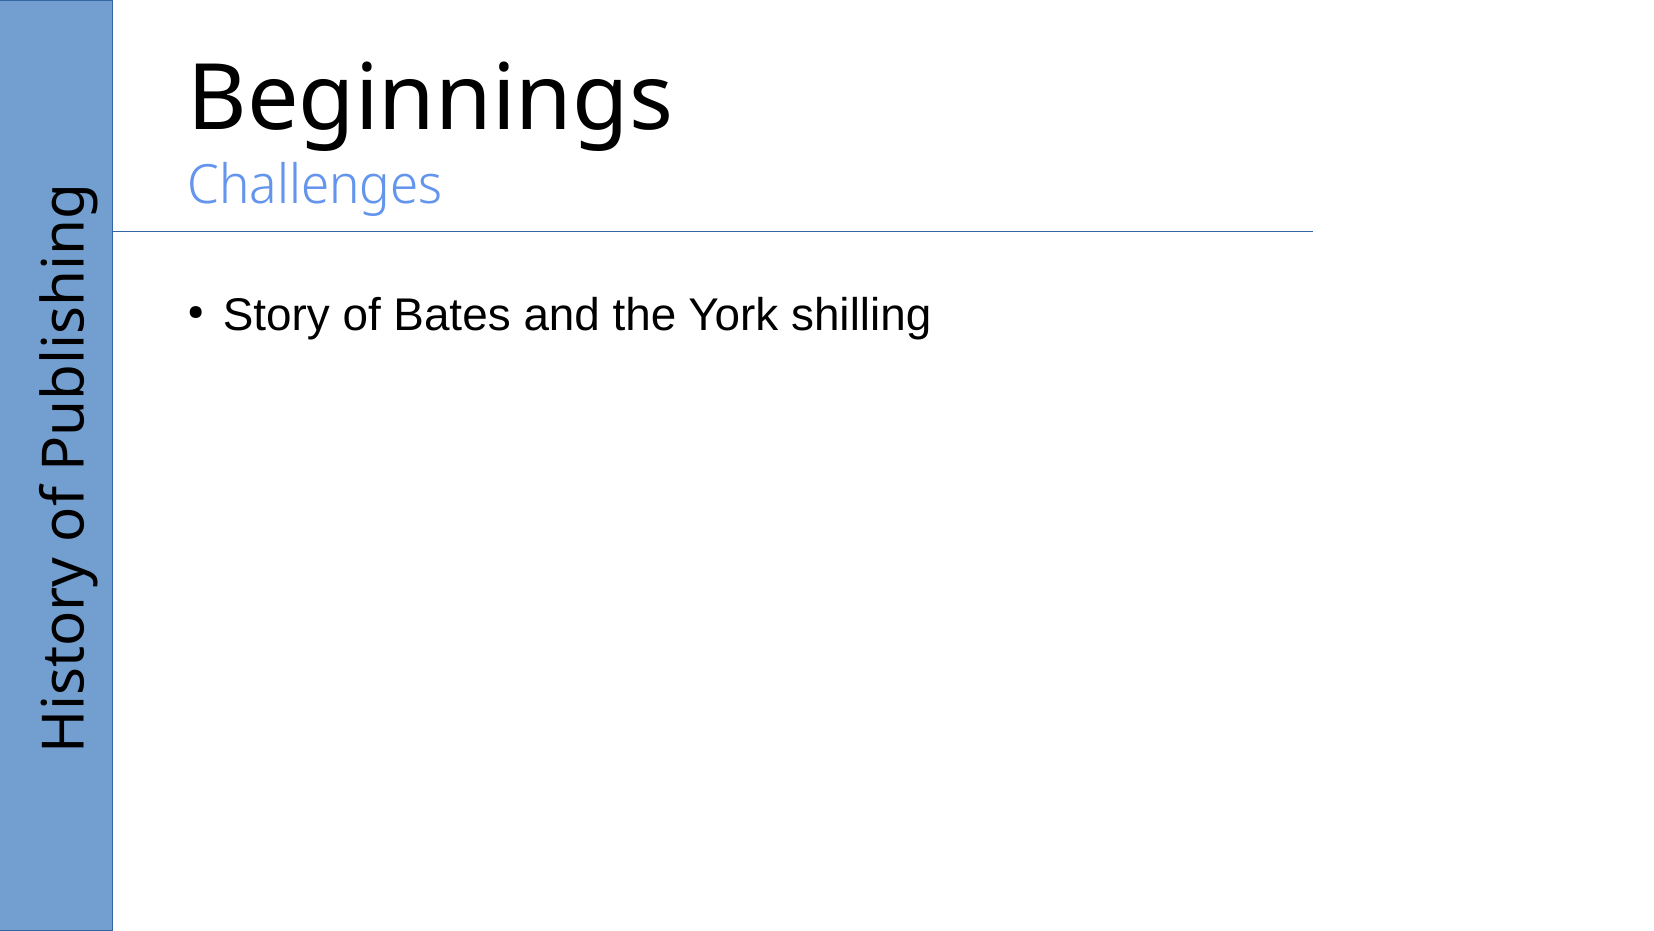

# Beginnings
Challenges
Story of Bates and the York shilling
History of Publishing